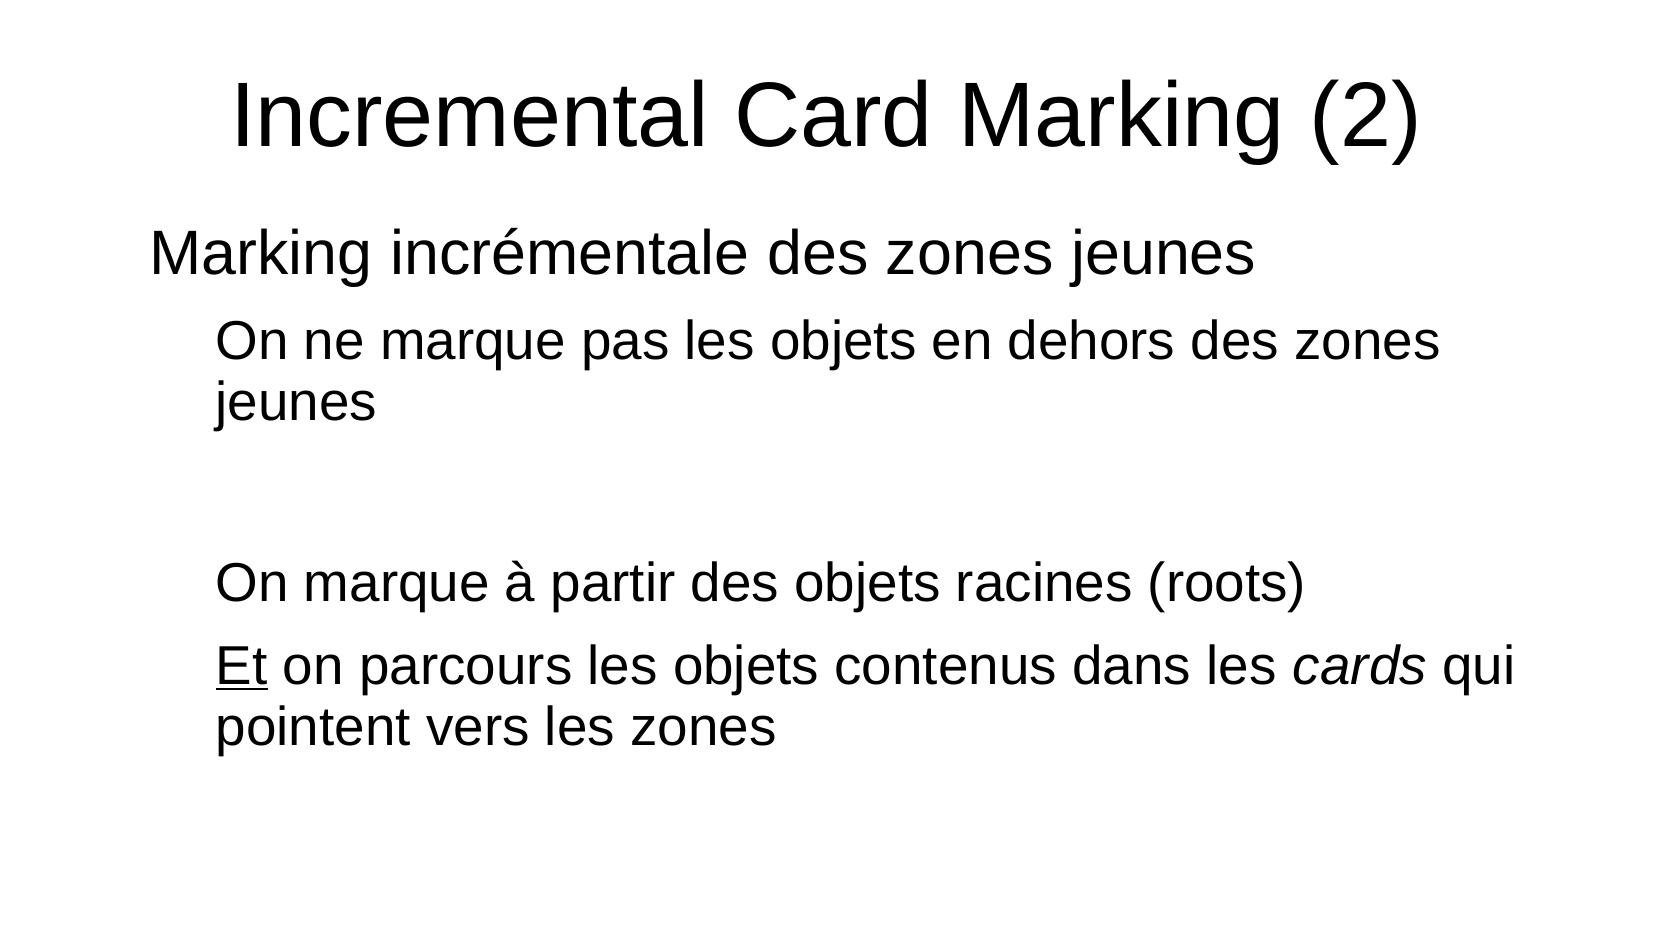

# Incremental Card Marking (2)
Marking incrémentale des zones jeunes
On ne marque pas les objets en dehors des zones jeunes
On marque à partir des objets racines (roots)
Et on parcours les objets contenus dans les cards qui pointent vers les zones